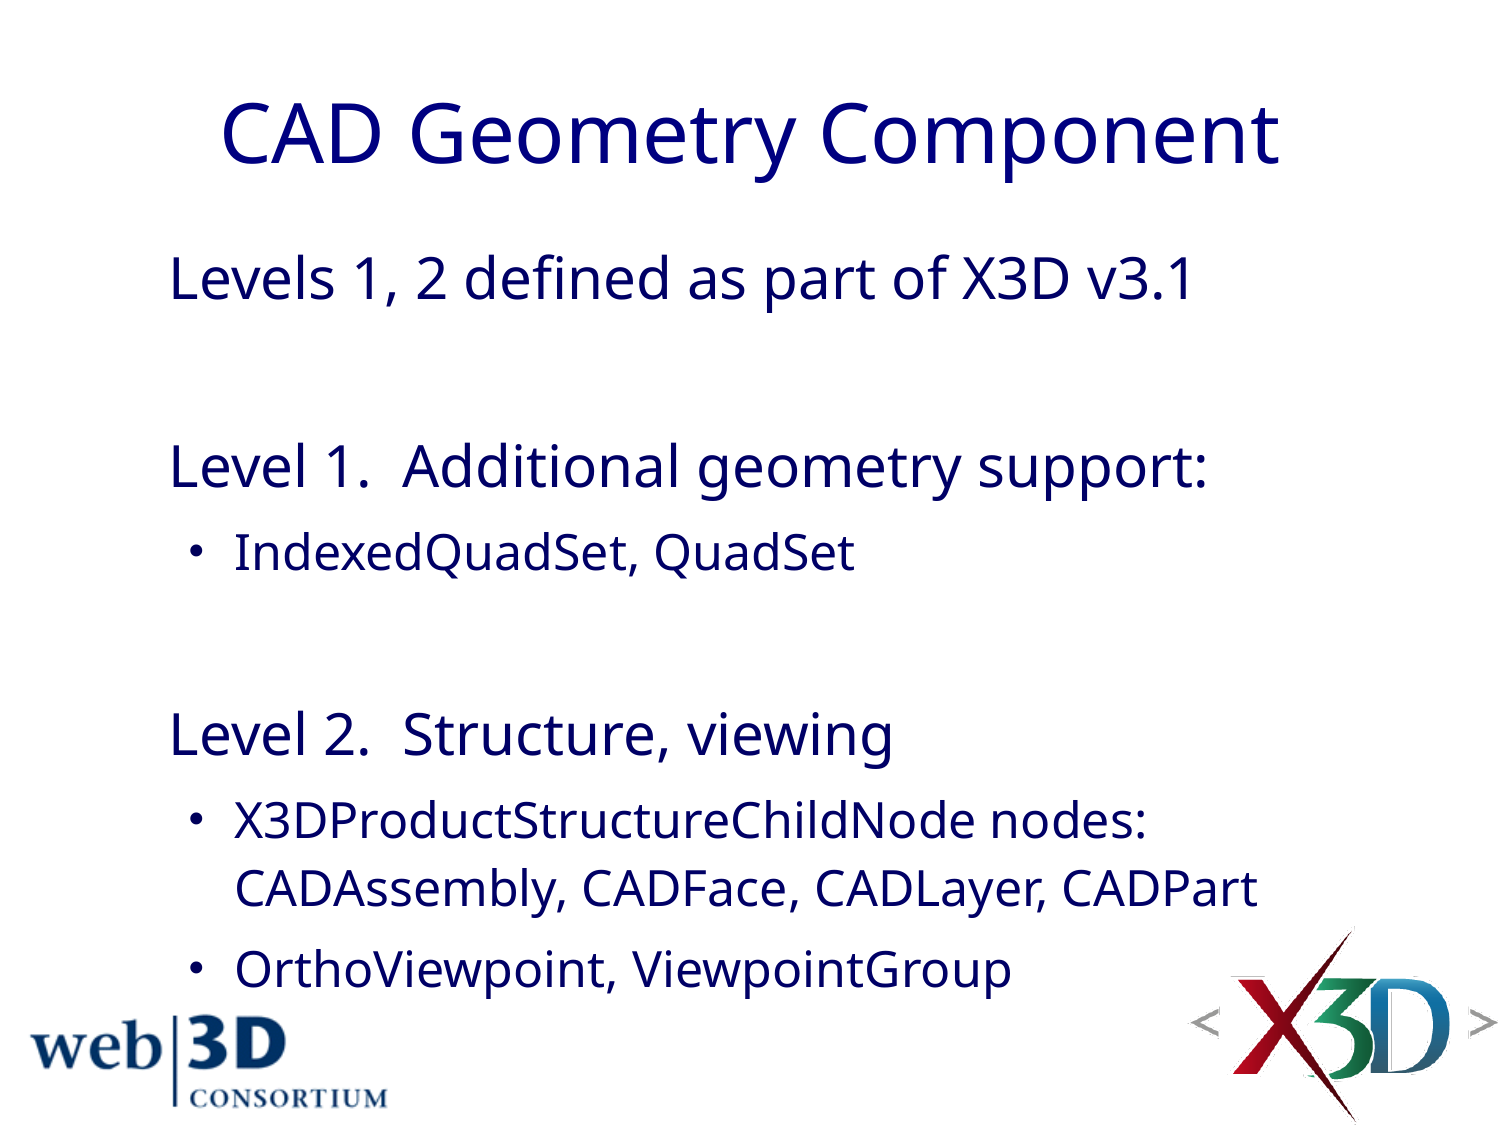

# CAD Geometry Component
Levels 1, 2 defined as part of X3D v3.1
Level 1. Additional geometry support:
IndexedQuadSet, QuadSet
Level 2. Structure, viewing
X3DProductStructureChildNode nodes: CADAssembly, CADFace, CADLayer, CADPart
OrthoViewpoint, ViewpointGroup